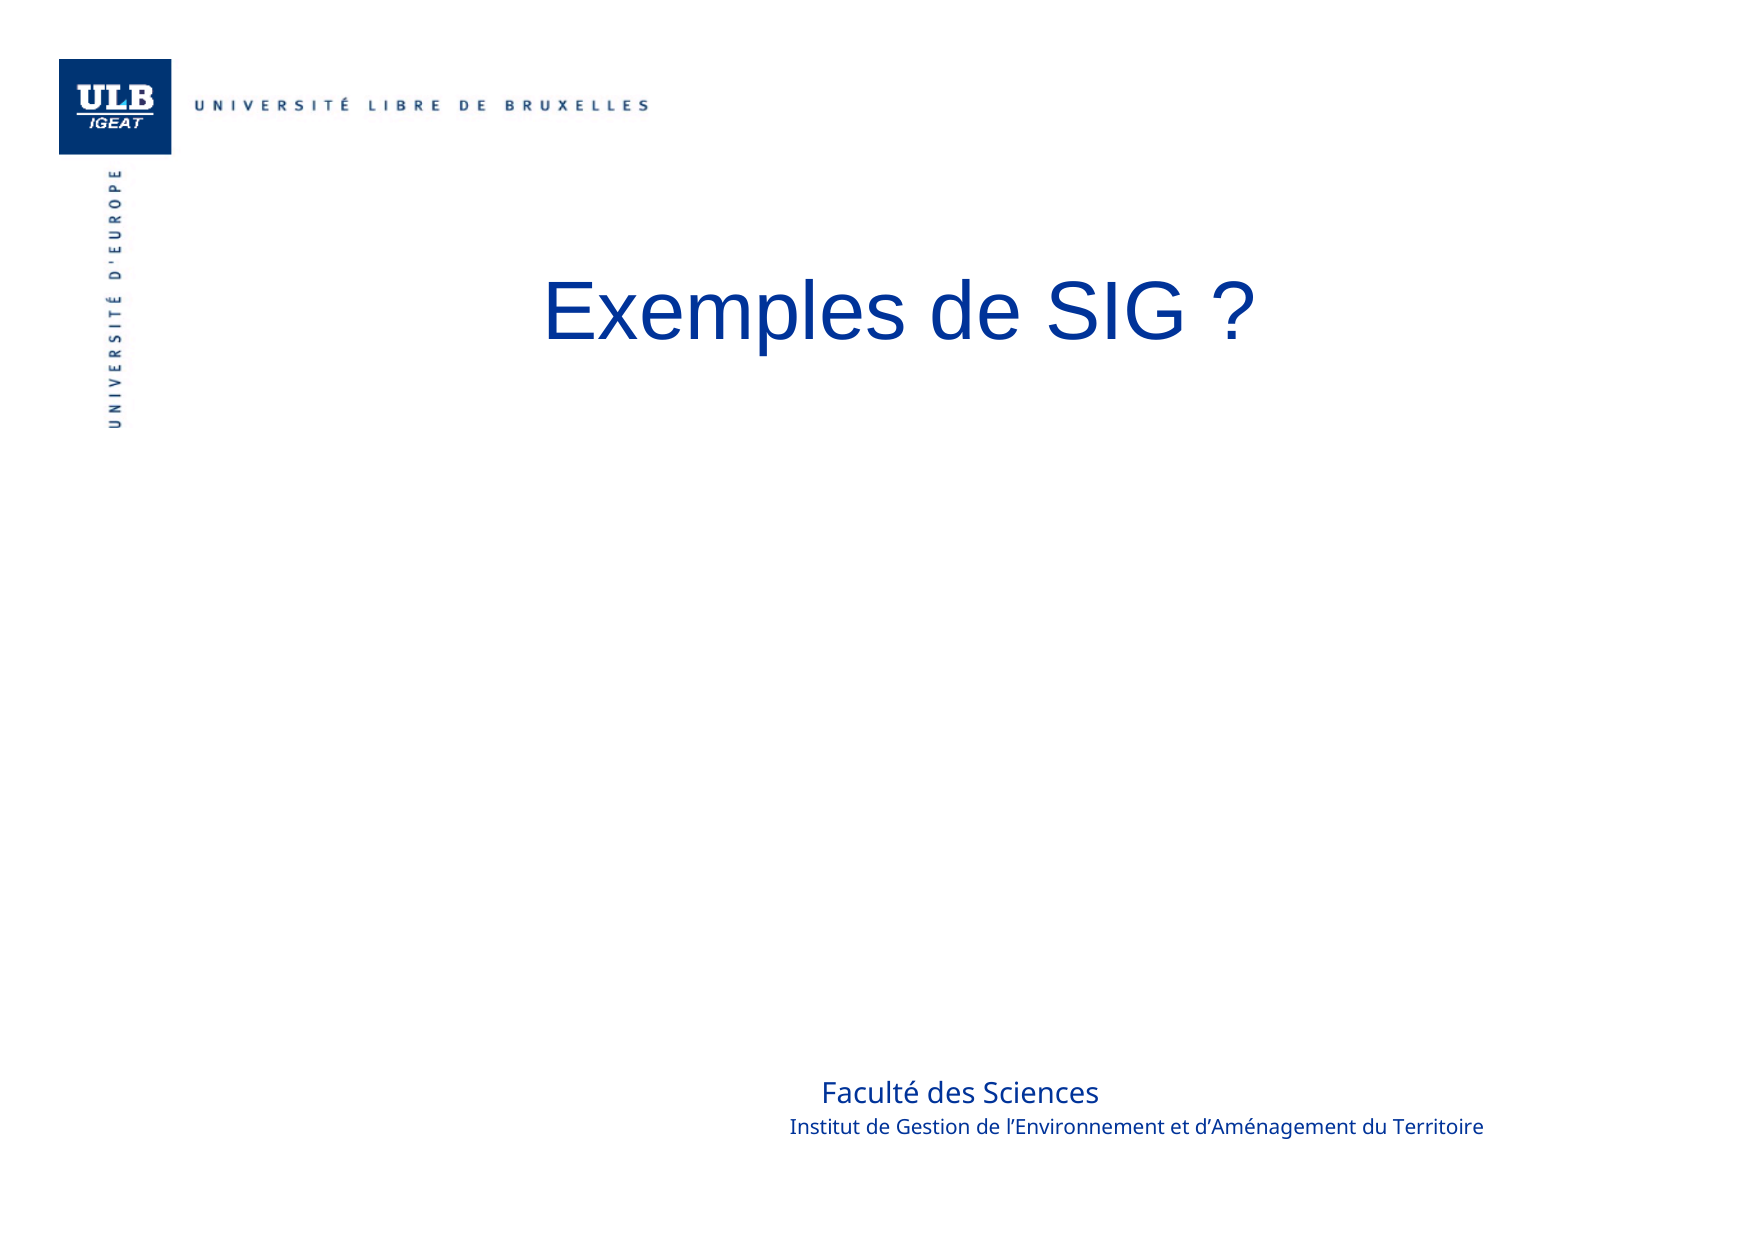

# Exemples de SIG ?
Faculté des Sciences
Institut de Gestion de l’Environnement et d’Aménagement du Territoire